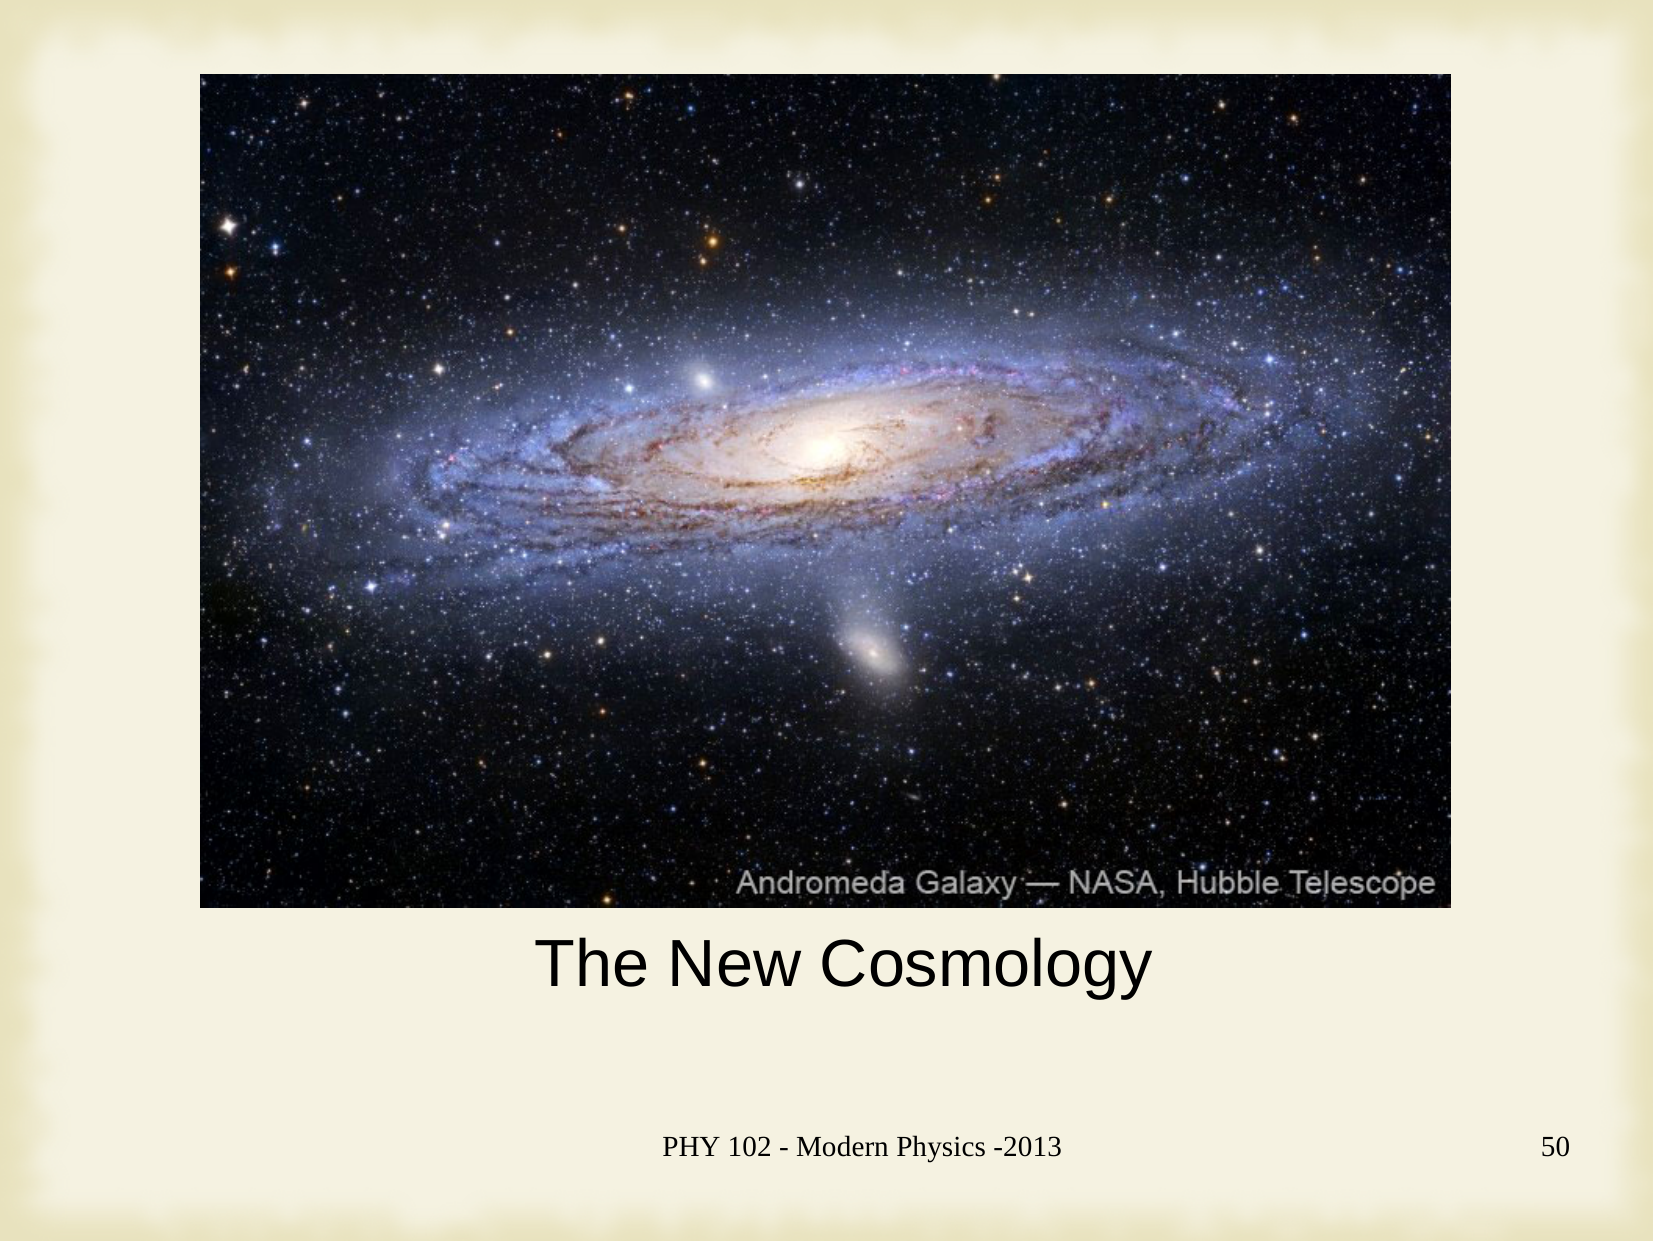

# The New Cosmology
PHY 102 - Modern Physics -2013
50